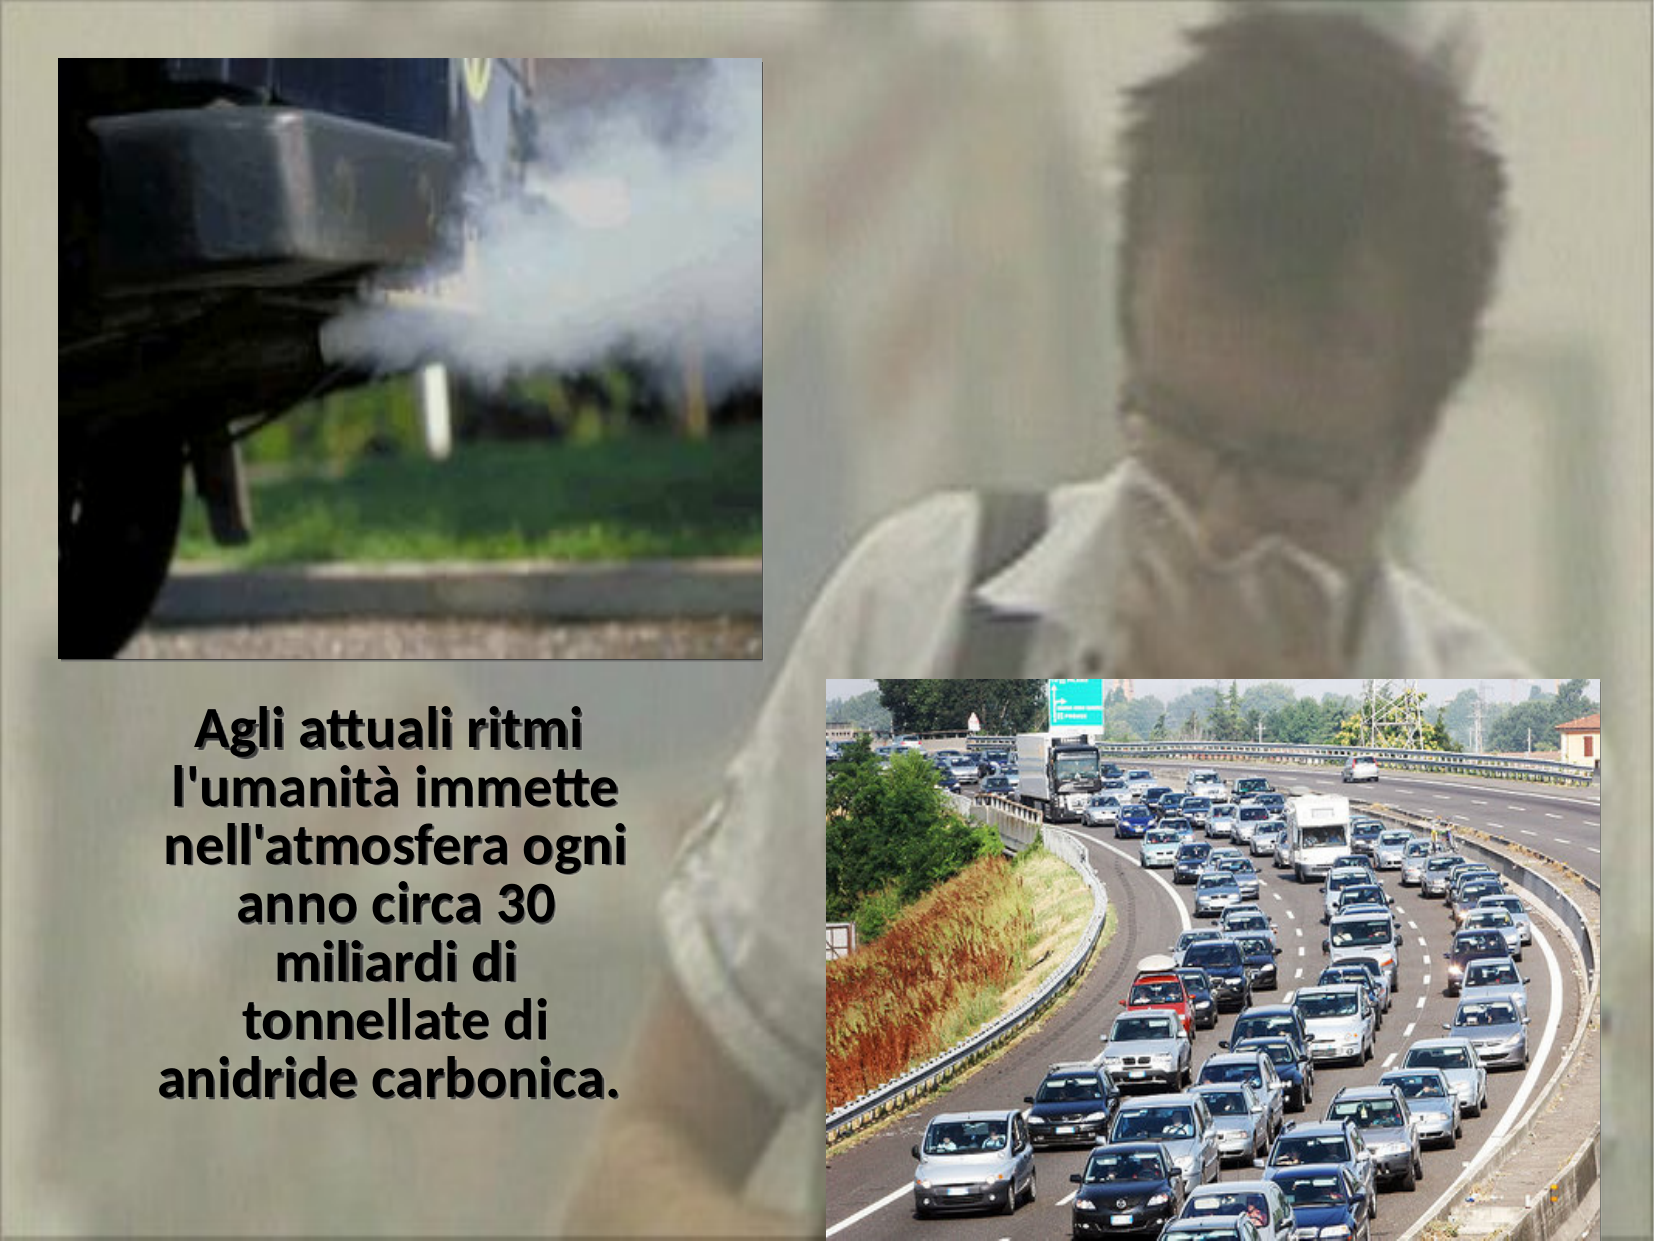

Agli attuali ritmi
l'umanità immette nell'atmosfera ogni anno circa 30 miliardi di tonnellate di anidride carbonica.